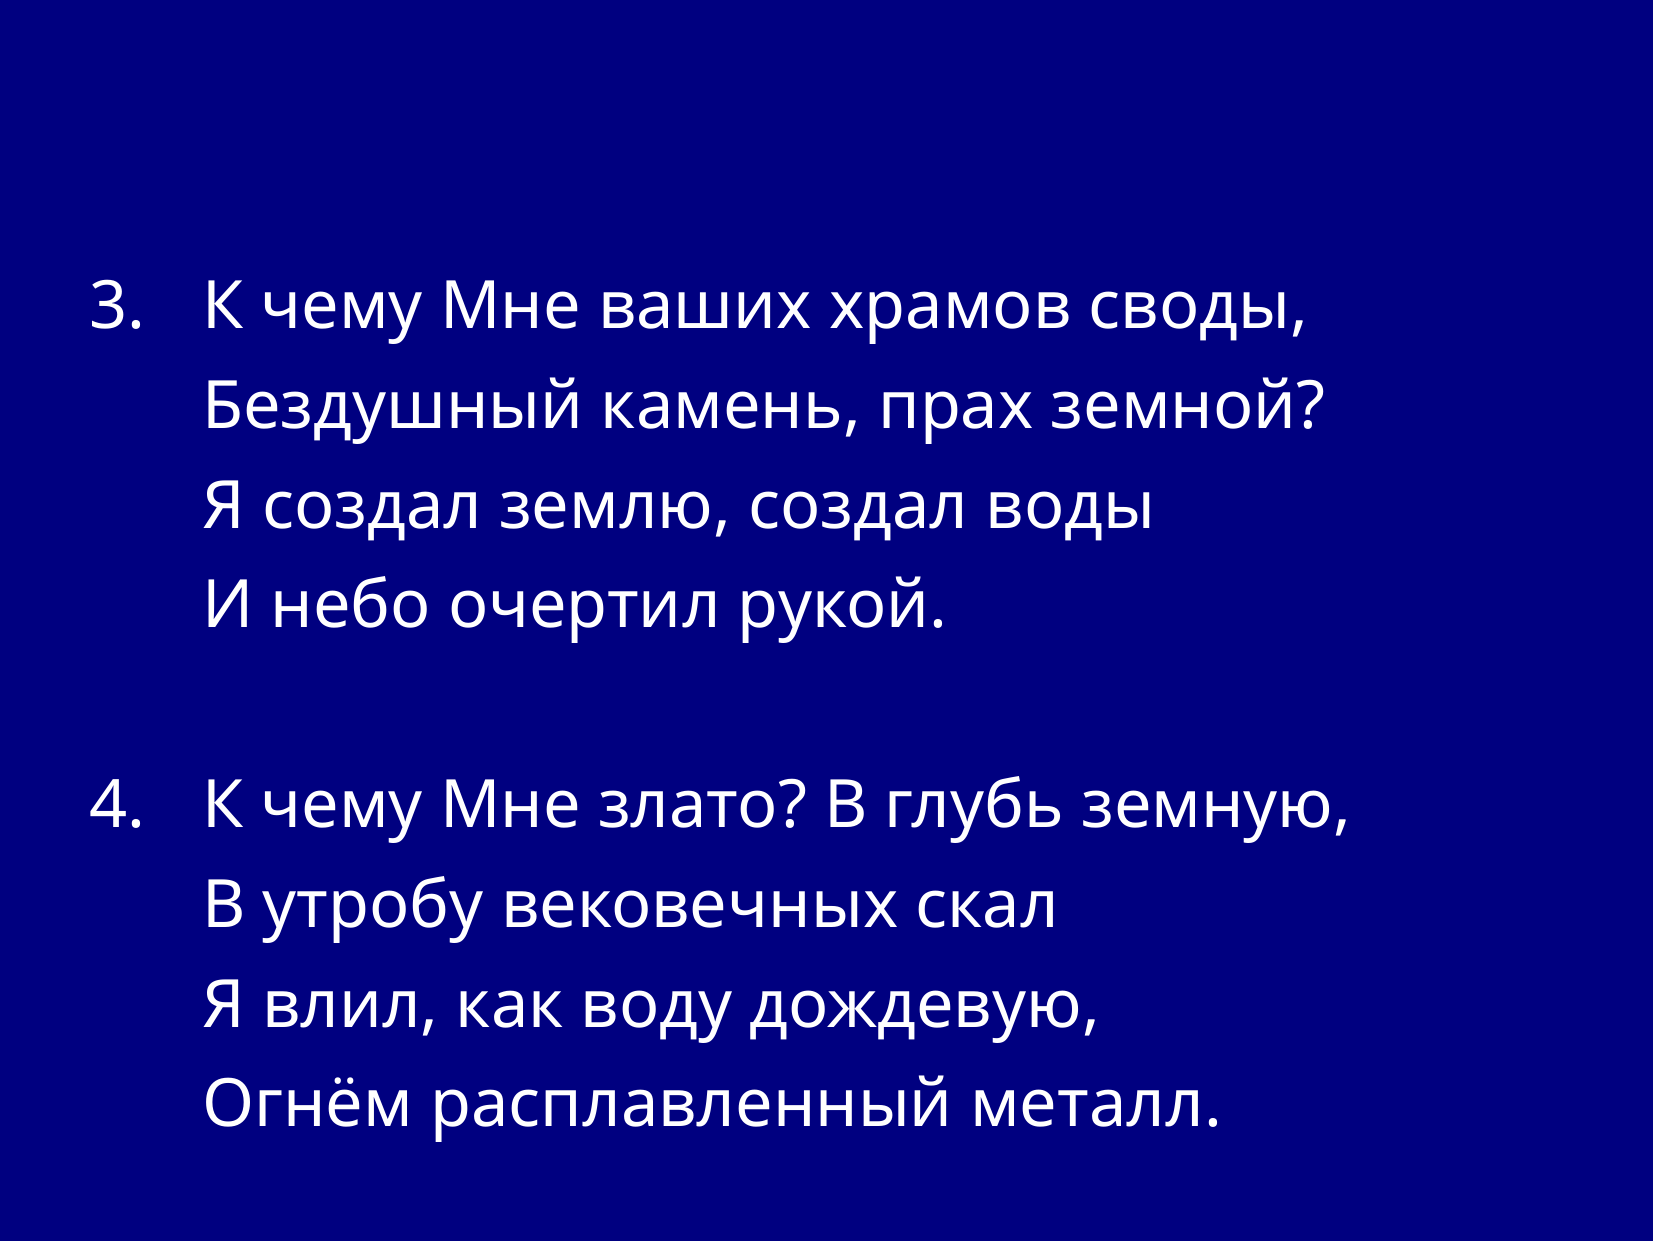

3.	К чему Мне ваших храмов своды,
	Бездушный камень, прах земной?
	Я создал землю, создал воды
	И небо очертил рукой.
4.	К чему Мне злато? В глубь земную,
	В утробу вековечных скал
	Я влил, как воду дождевую,
	Огнём расплавленный металл.